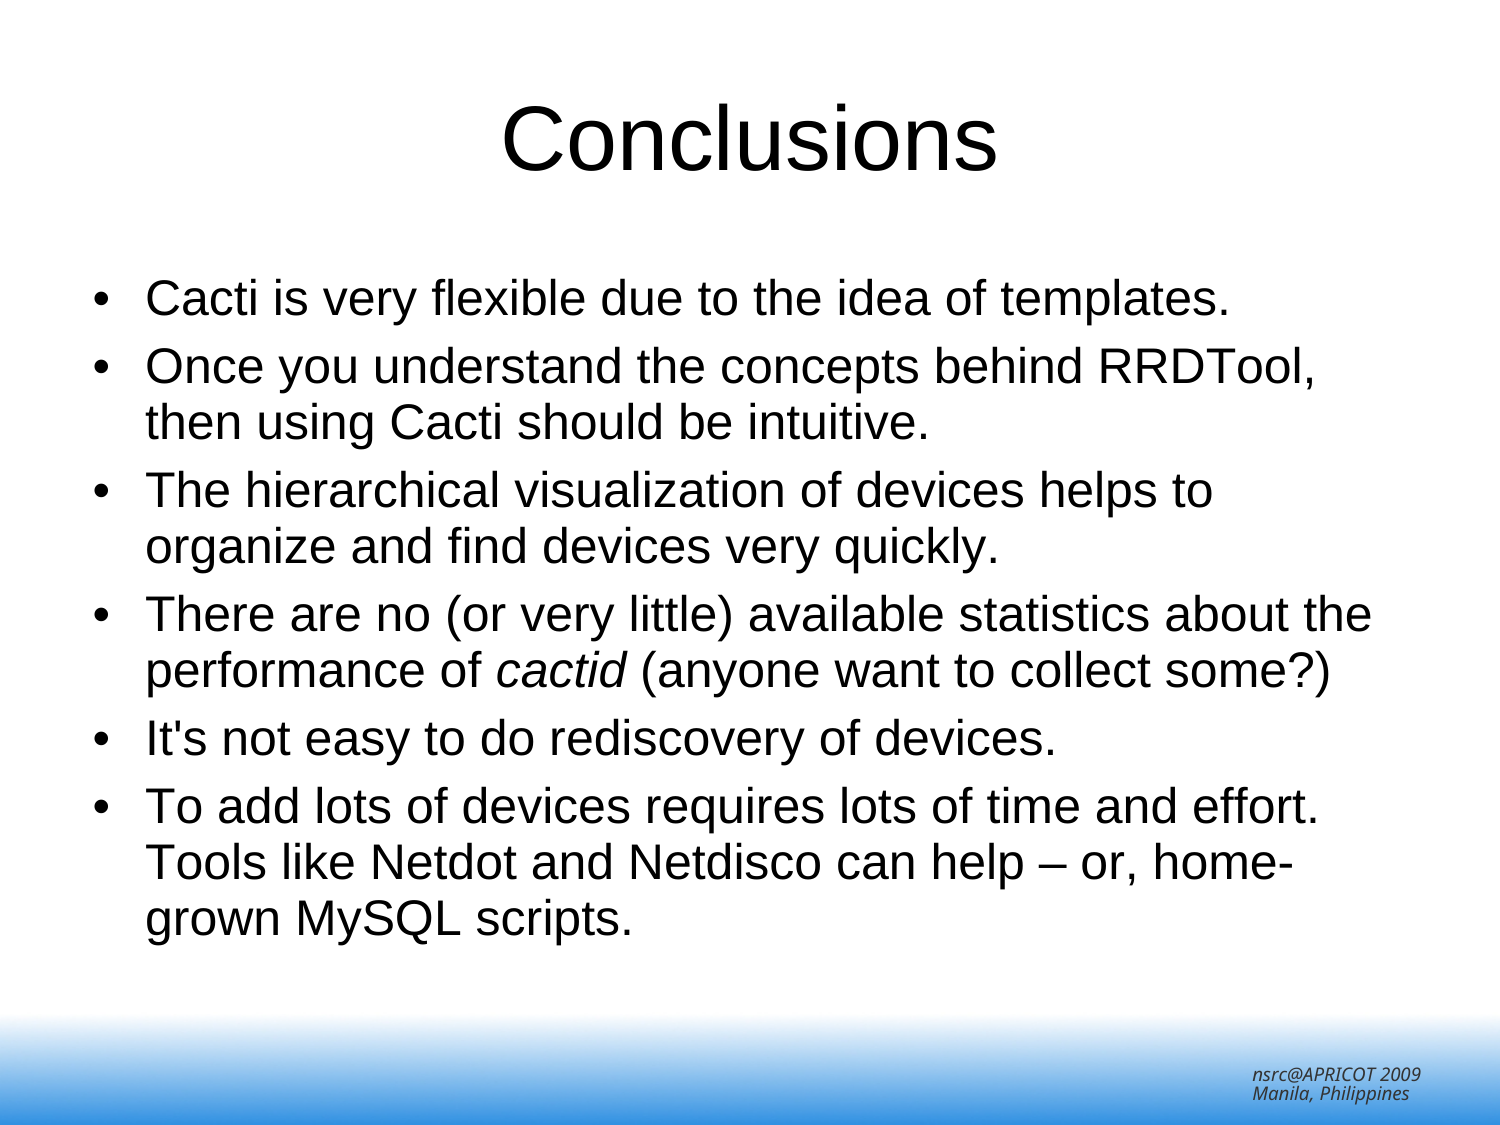

# Conclusions
Cacti is very flexible due to the idea of templates.
Once you understand the concepts behind RRDTool, then using Cacti should be intuitive.
The hierarchical visualization of devices helps to organize and find devices very quickly.
There are no (or very little) available statistics about the performance of cactid (anyone want to collect some?)
It's not easy to do rediscovery of devices.
To add lots of devices requires lots of time and effort. Tools like Netdot and Netdisco can help – or, home-grown MySQL scripts.